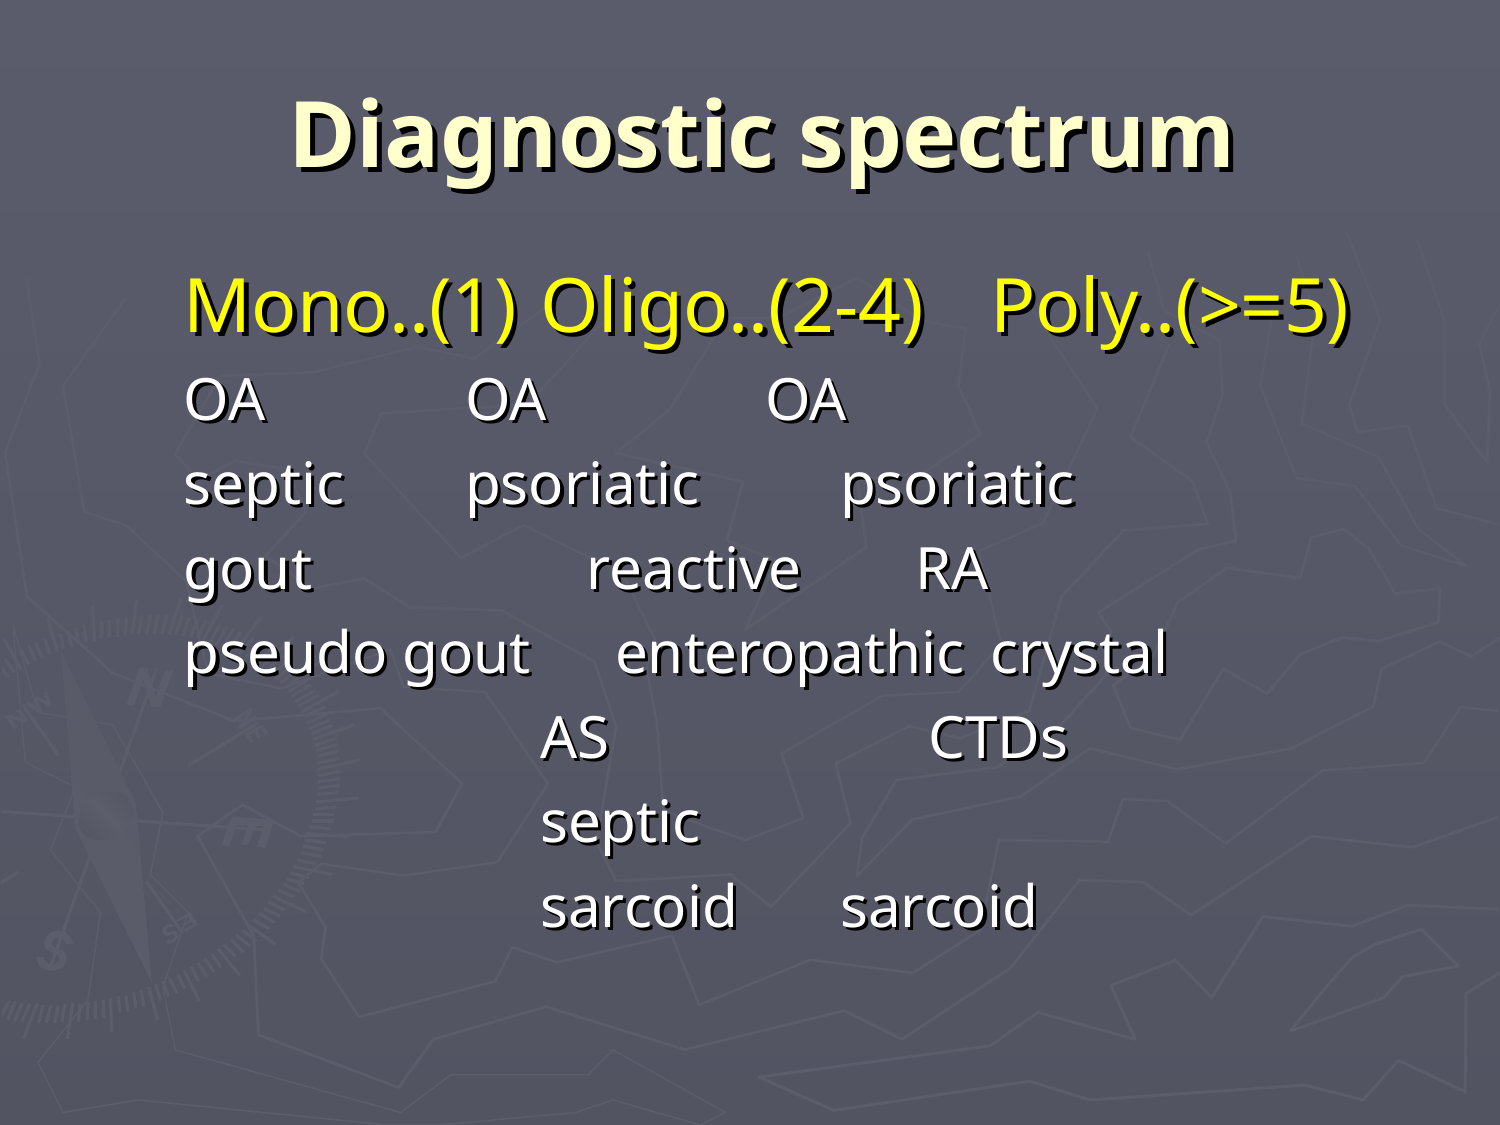

# Diagnostic spectrum
Mono..(1)	Oligo..(2-4)	Poly..(>=5)
OA			OA			OA
septic 		psoriatic		psoriatic
gout 		 reactive		RA
pseudo gout 	enteropathic	crystal
				AS CTDs
				septic
				sarcoid		sarcoid